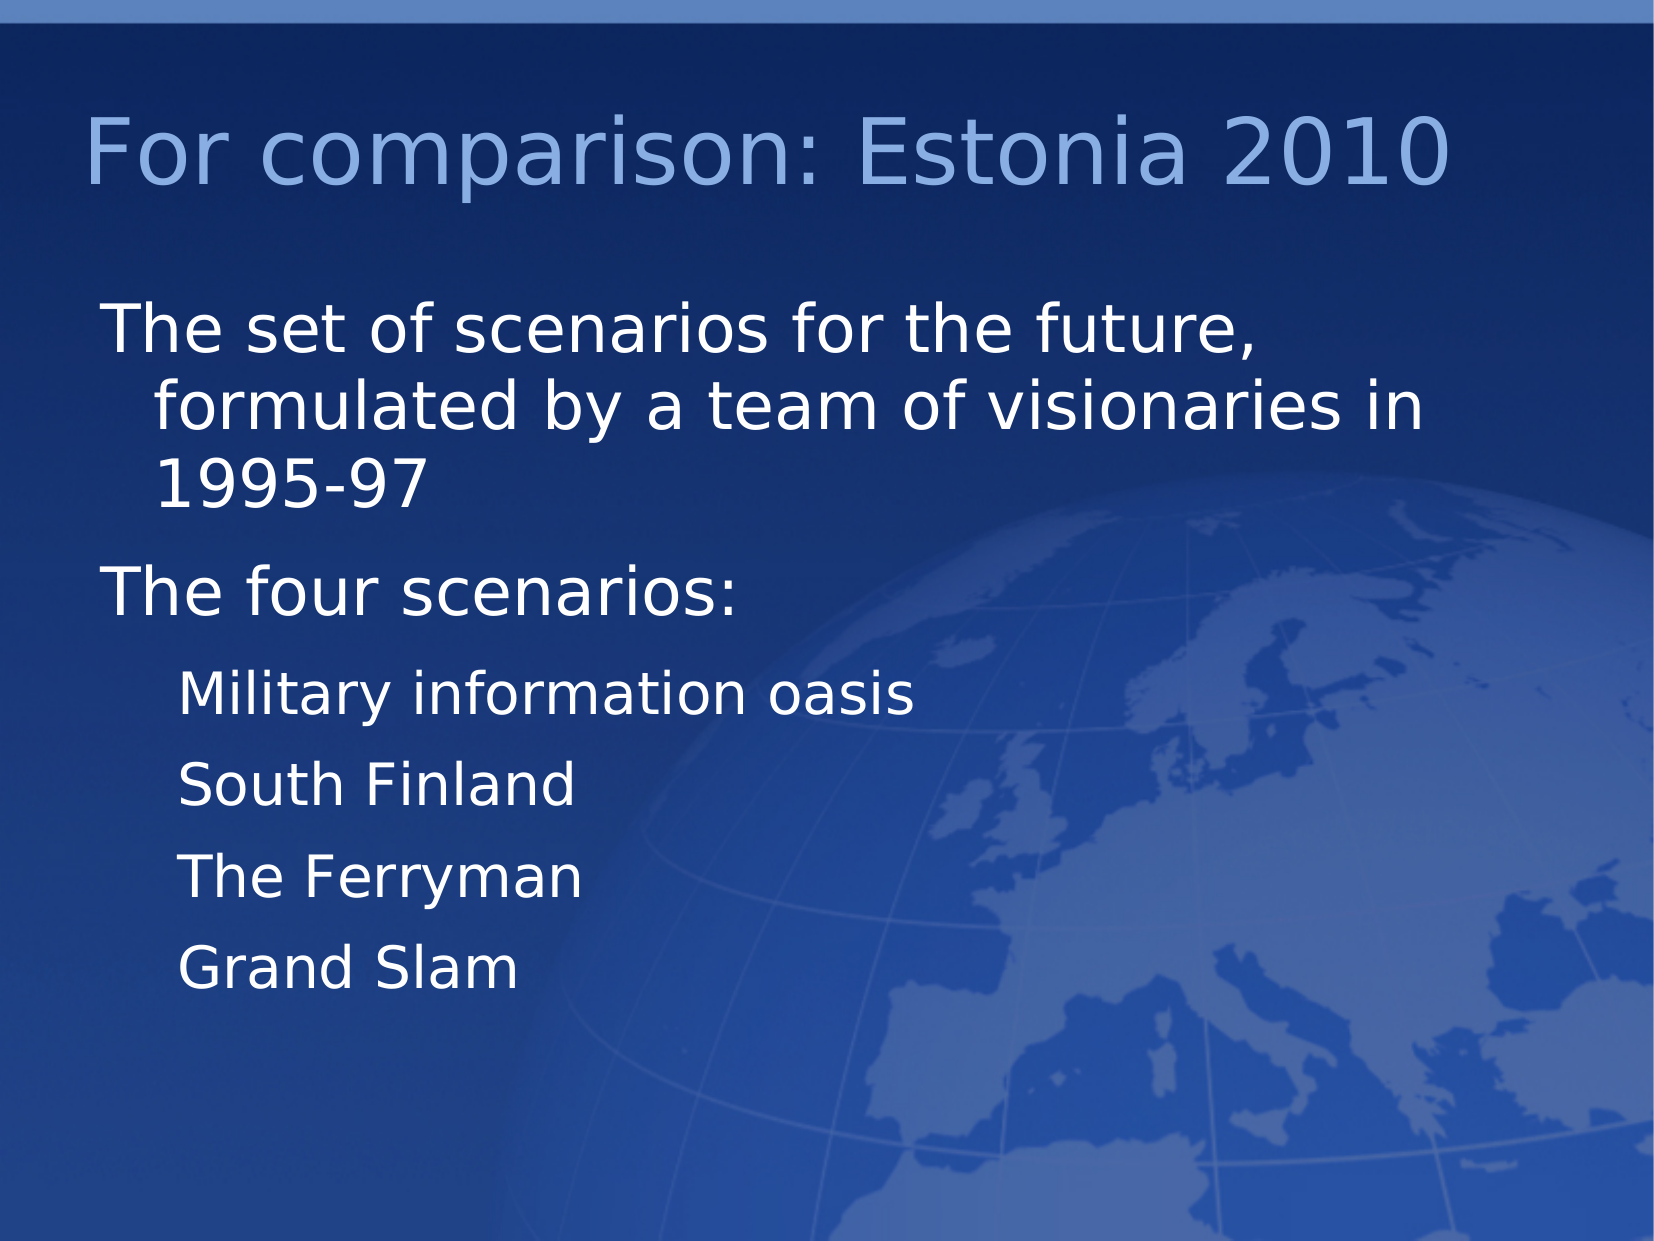

# For comparison: Estonia 2010
The set of scenarios for the future, formulated by a team of visionaries in 1995-97
The four scenarios:
Military information oasis
South Finland
The Ferryman
Grand Slam